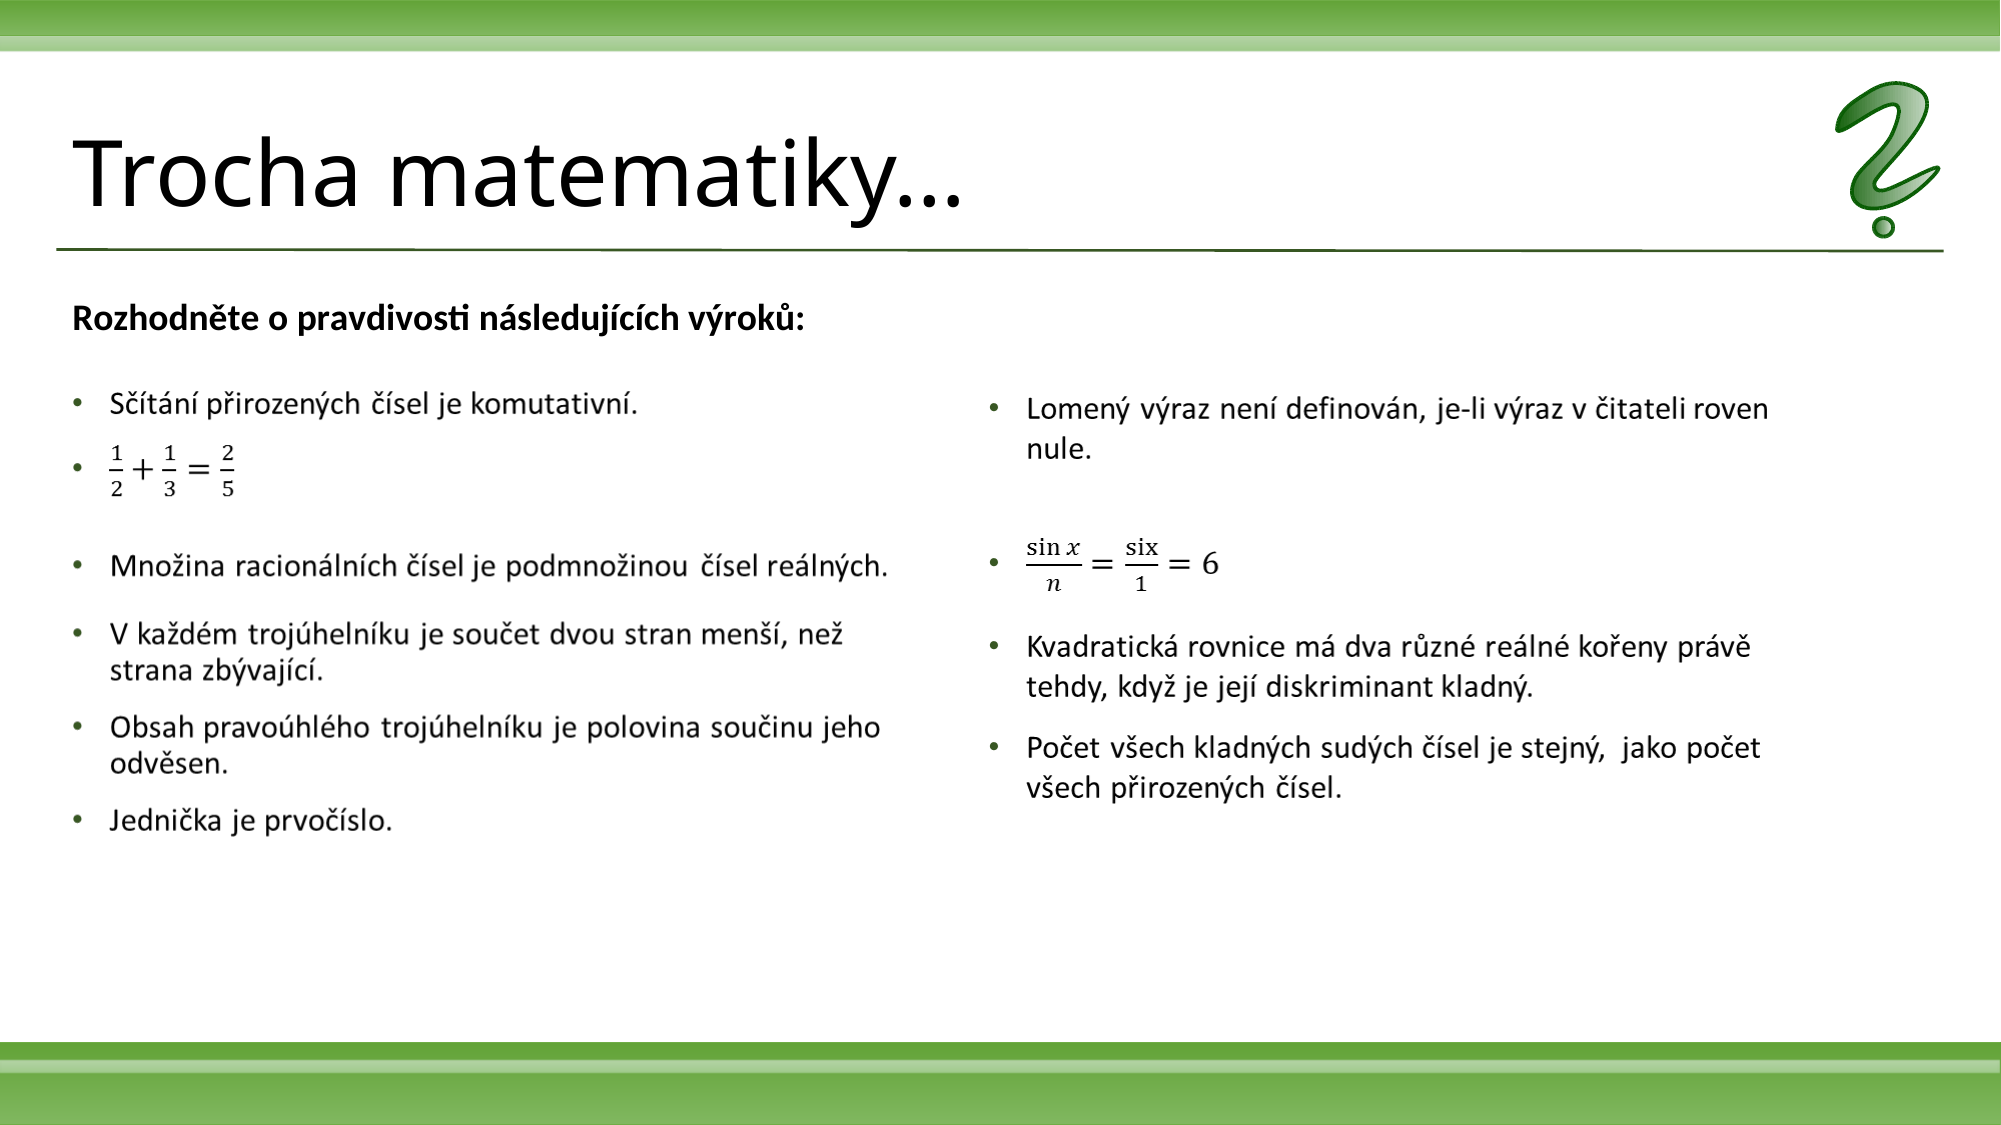

# Trocha matematiky…
Rozhodněte o pravdivosti následujících výroků: